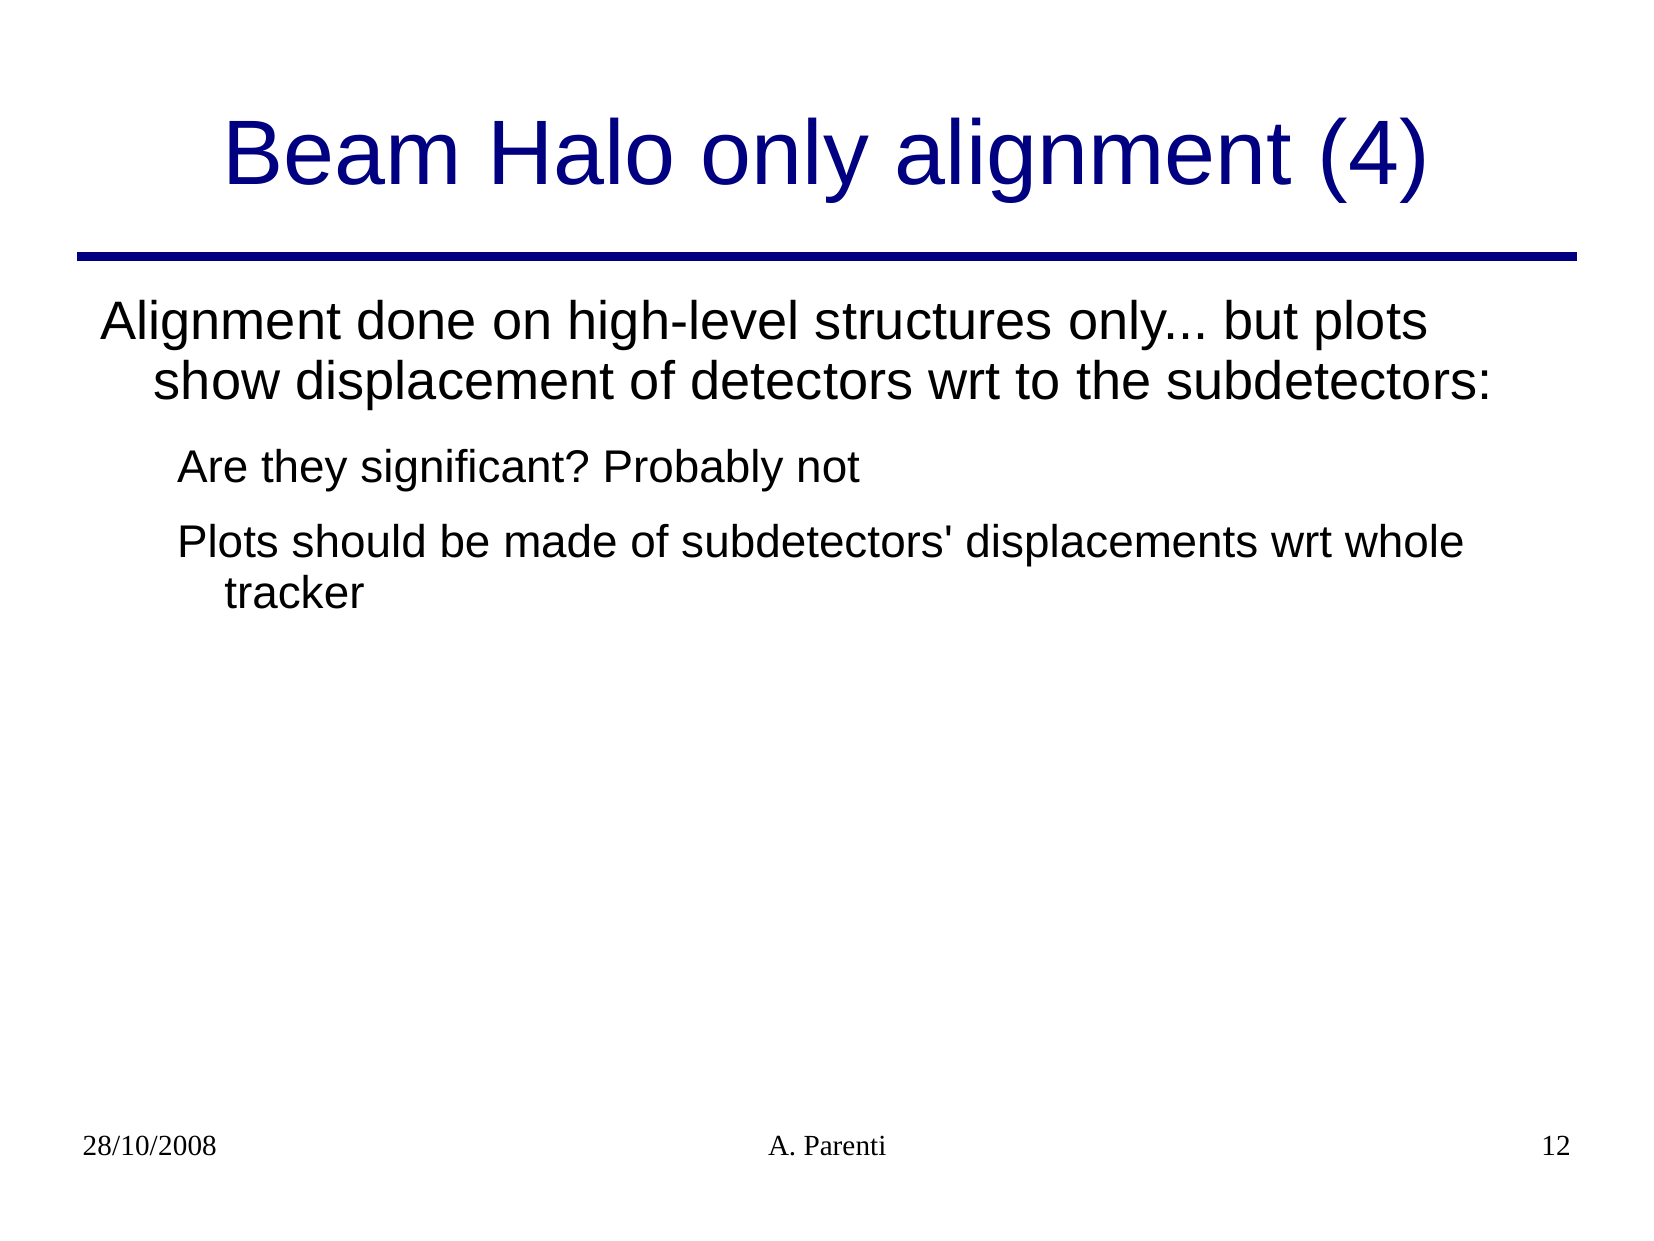

# Beam Halo only alignment (4)
Alignment done on high-level structures only... but plots show displacement of detectors wrt to the subdetectors:
Are they significant? Probably not
Plots should be made of subdetectors' displacements wrt whole tracker
12